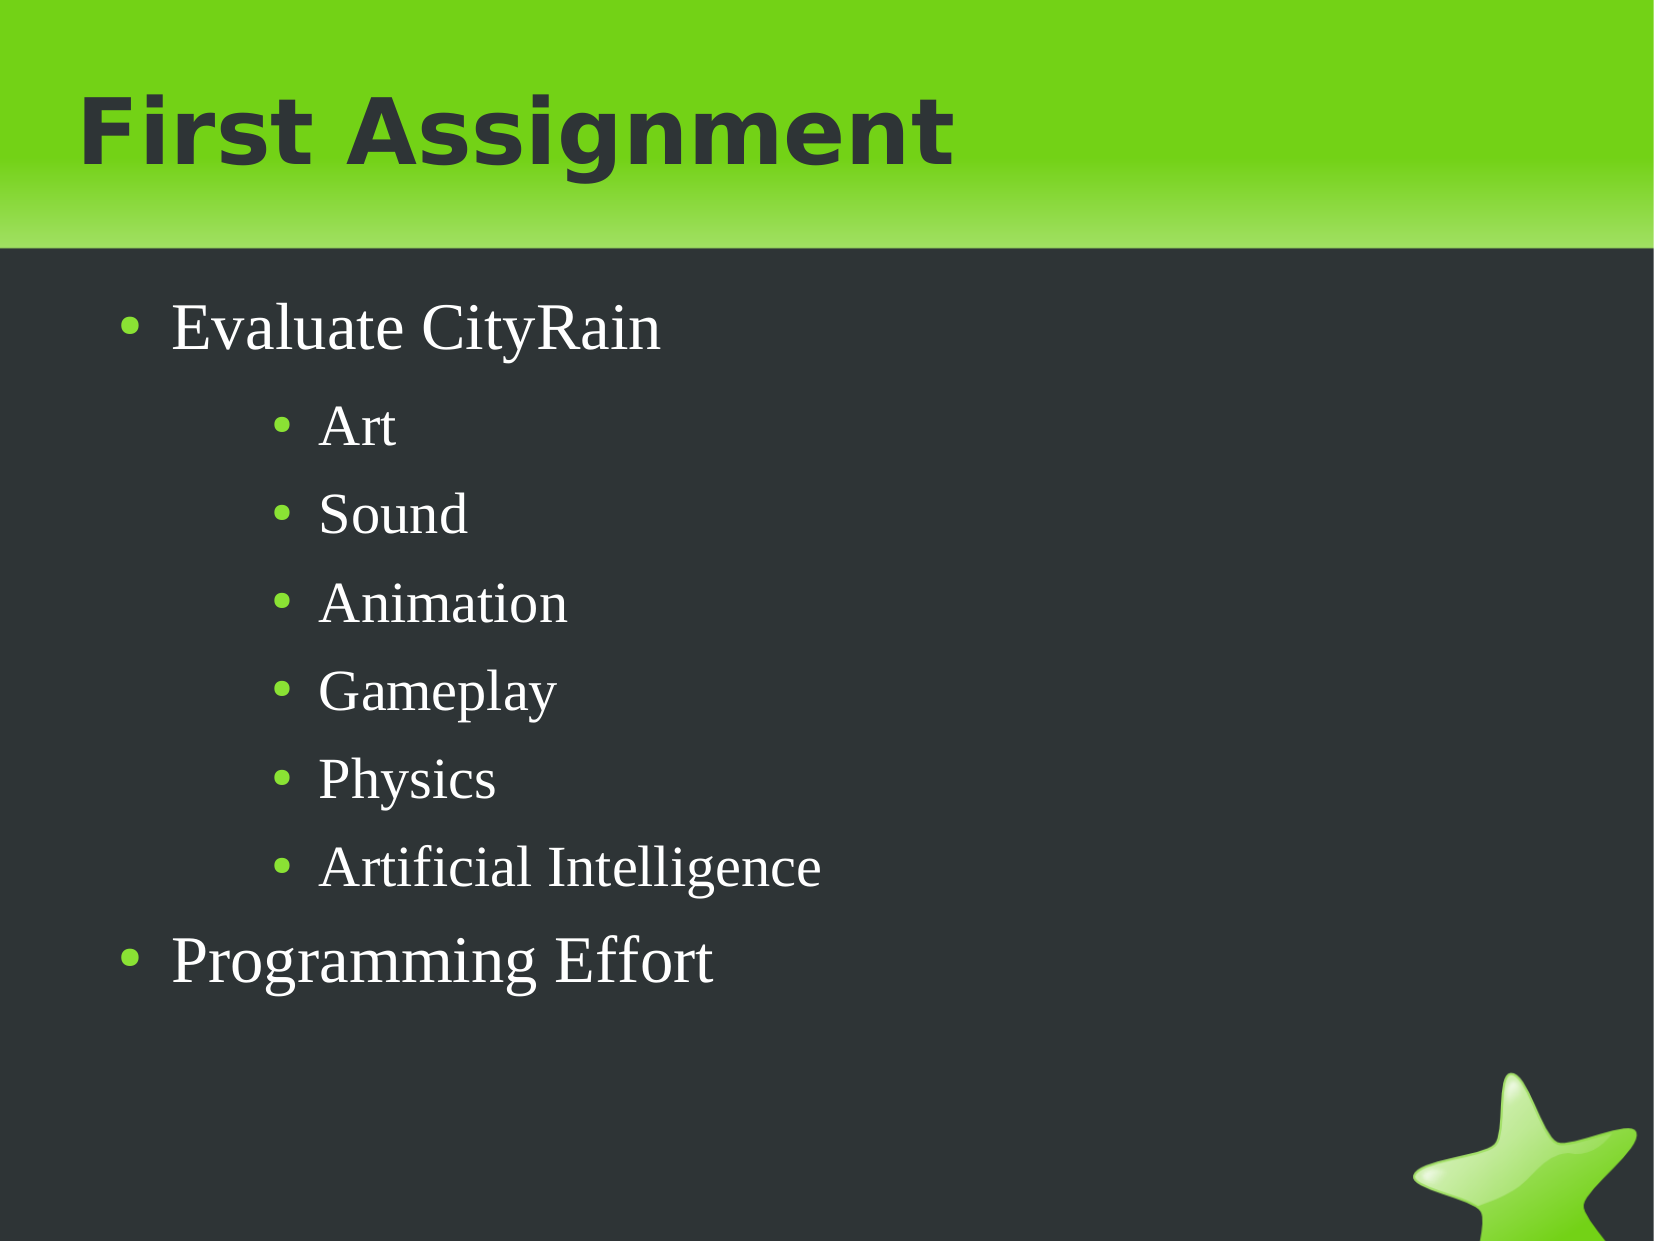

# First Assignment
Evaluate CityRain
Art
Sound
Animation
Gameplay
Physics
Artificial Intelligence
Programming Effort